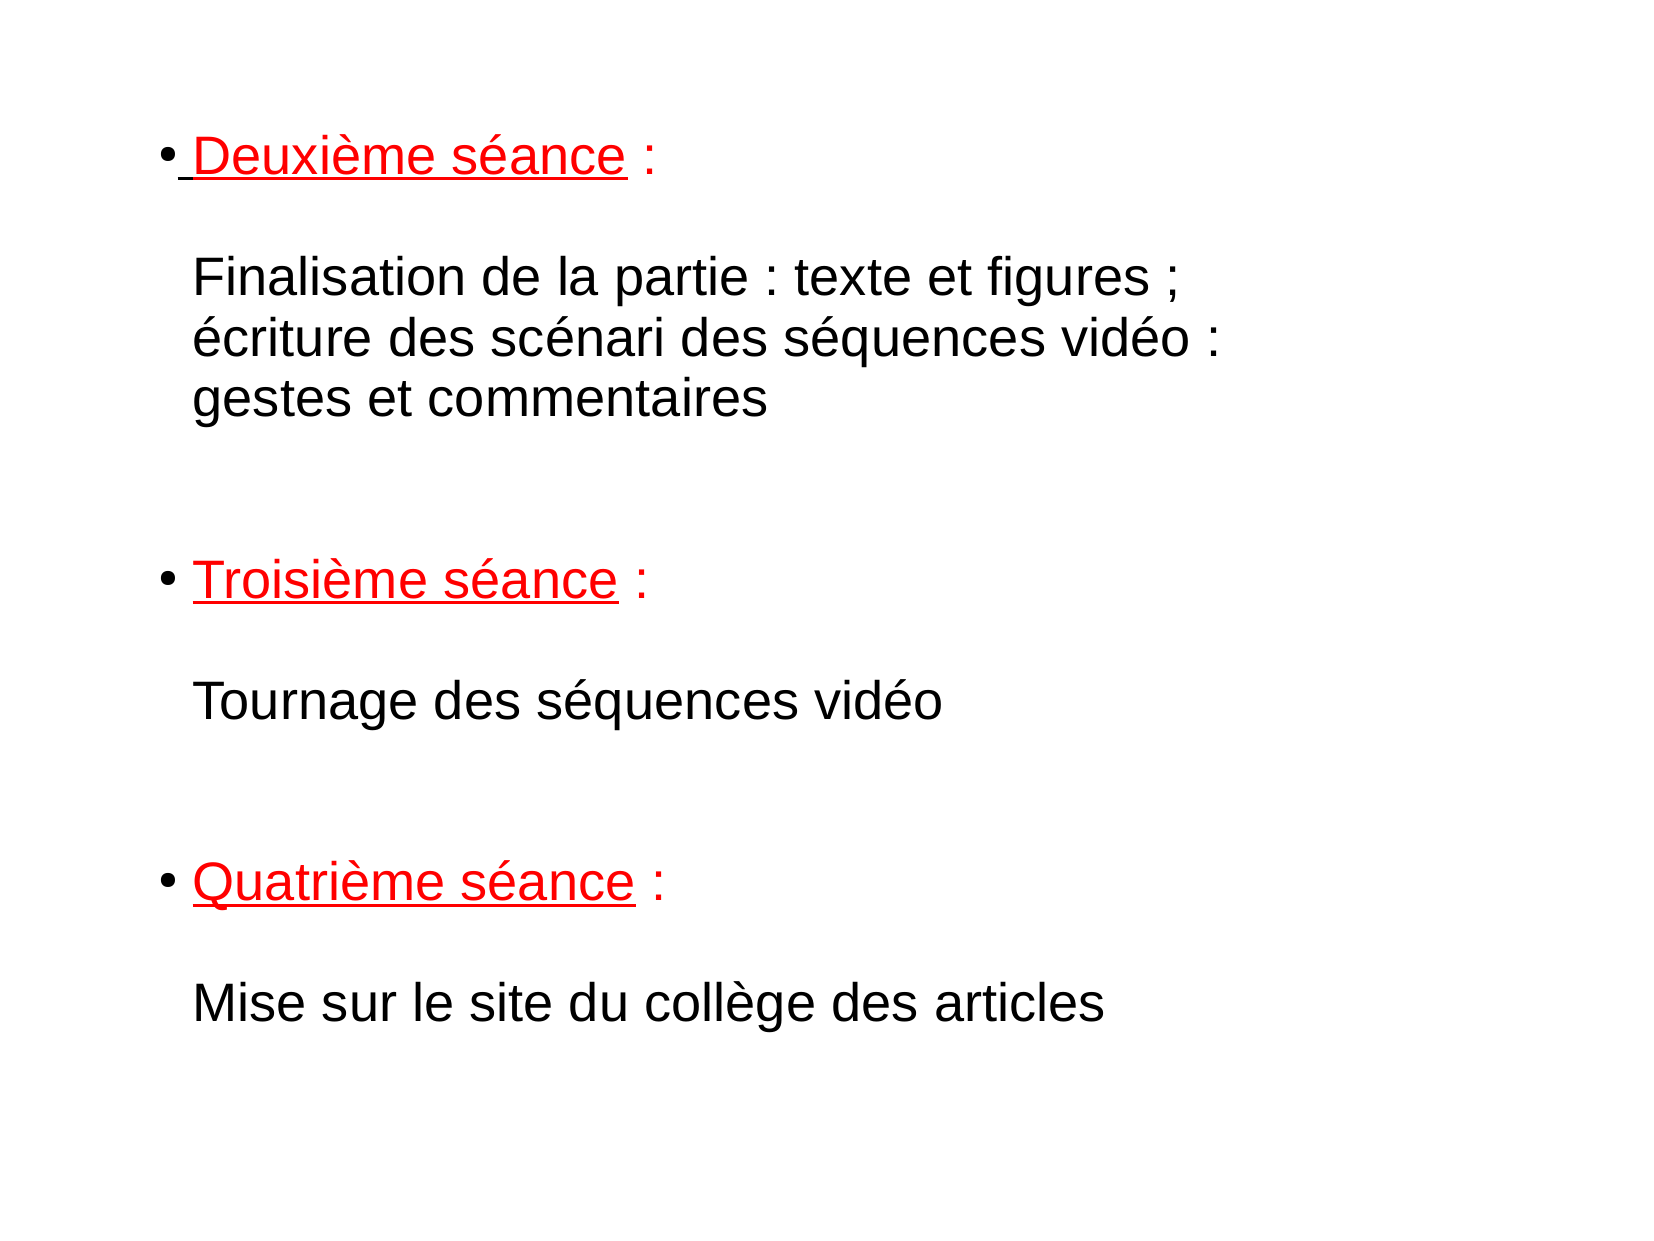

Deuxième séance :
 Finalisation de la partie : texte et figures ;
 écriture des scénari des séquences vidéo :
 gestes et commentaires
 Troisième séance :
 Tournage des séquences vidéo
 Quatrième séance :
 Mise sur le site du collège des articles